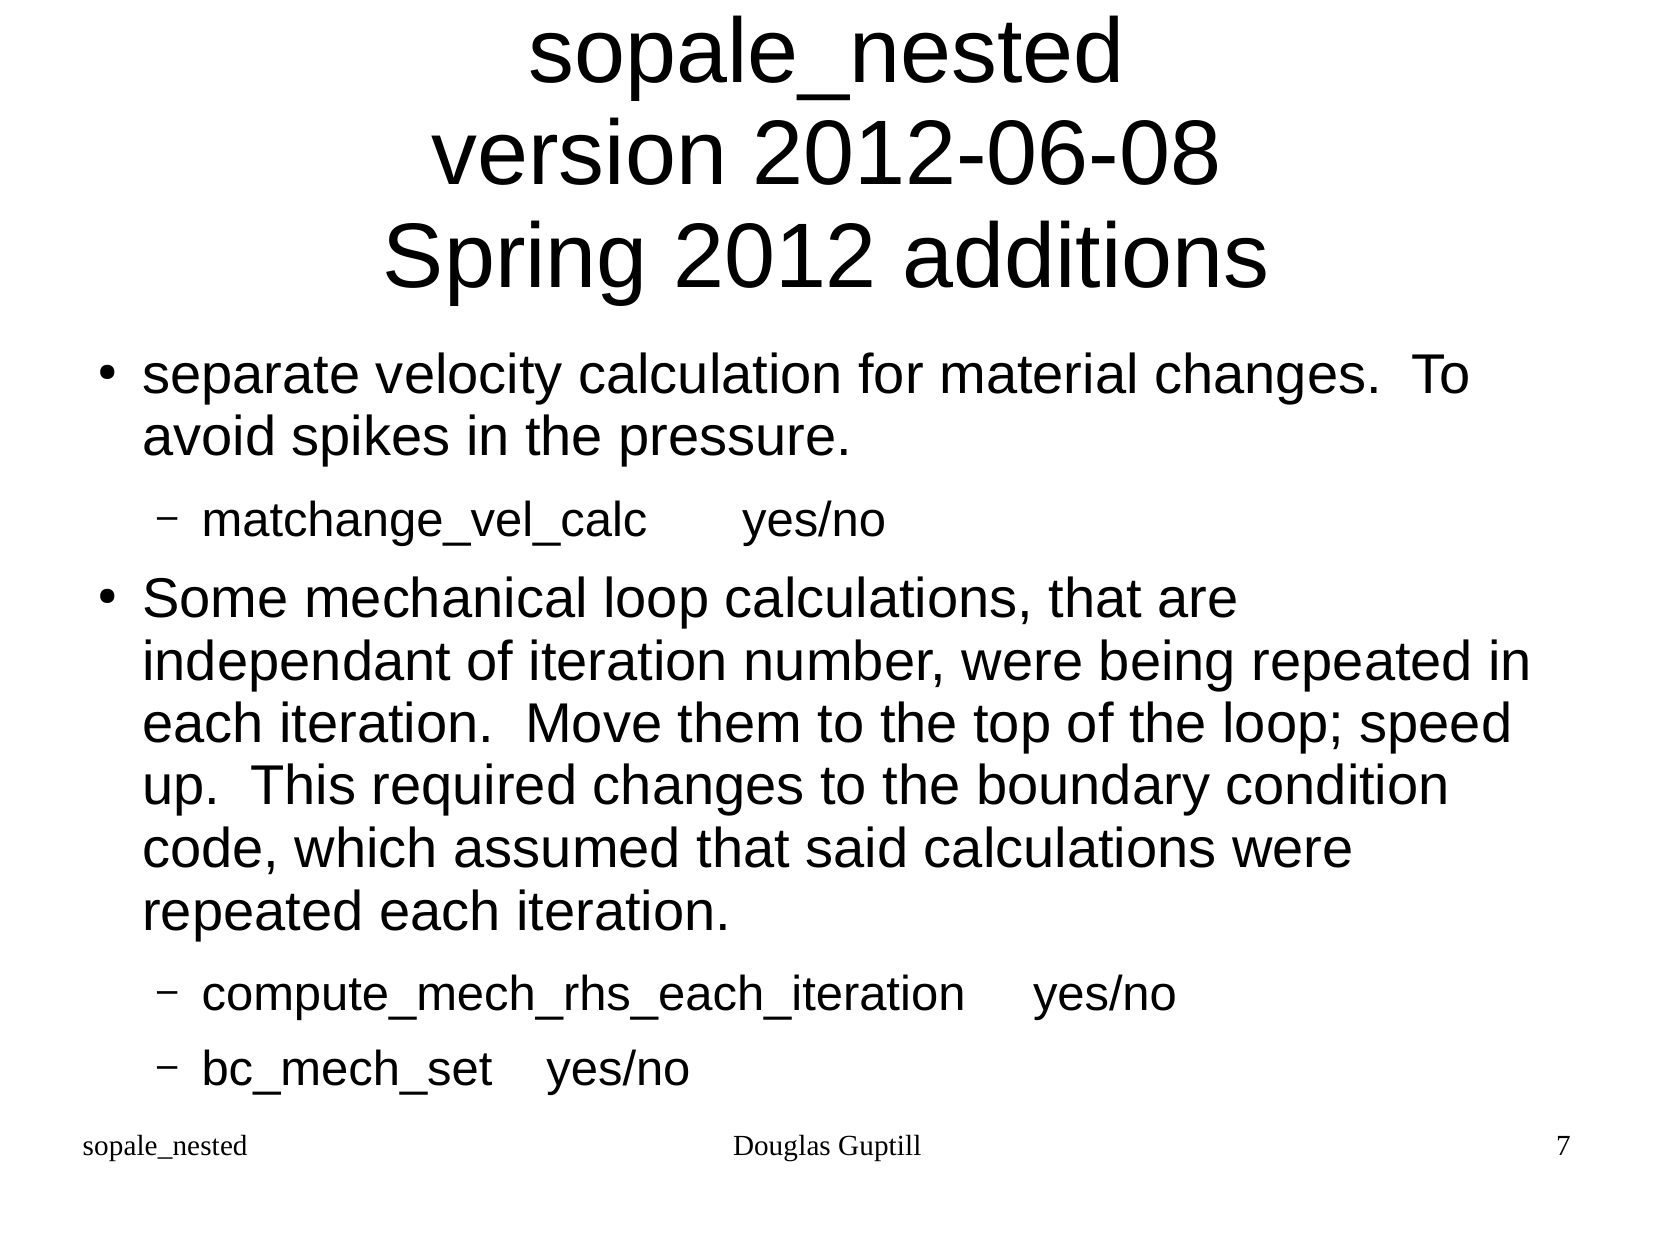

# sopale_nested version 2012-06-08 Spring 2012 additions
separate velocity calculation for material changes. To avoid spikes in the pressure.
matchange_vel_calc yes/no
Some mechanical loop calculations, that are independant of iteration number, were being repeated in each iteration. Move them to the top of the loop; speed up. This required changes to the boundary condition code, which assumed that said calculations were repeated each iteration.
compute_mech_rhs_each_iteration yes/no
bc_mech_set yes/no
sopale_nested
Douglas Guptill
7